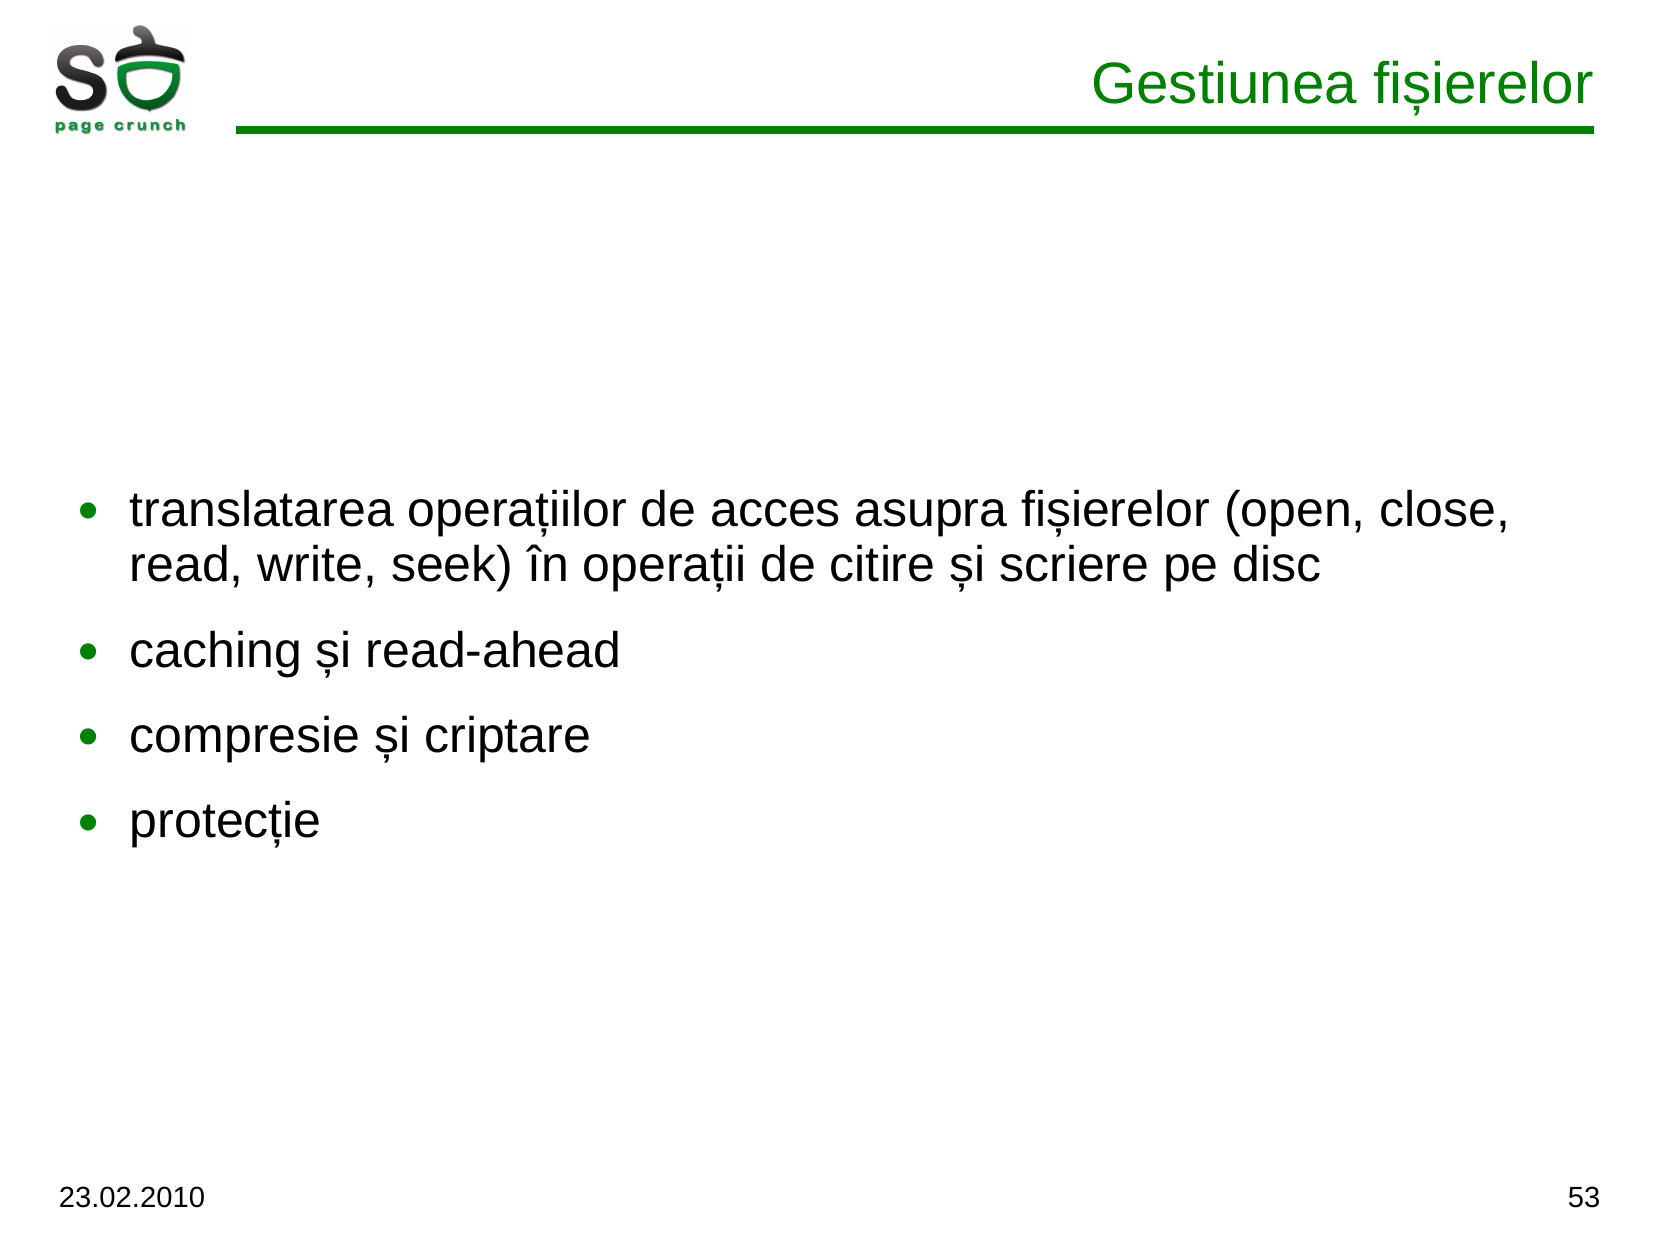

# Gestiunea fișierelor
translatarea operațiilor de acces asupra fișierelor (open, close, read, write, seek) în operații de citire și scriere pe disc
caching și read-ahead
compresie și criptare
protecție
23.02.2010
53